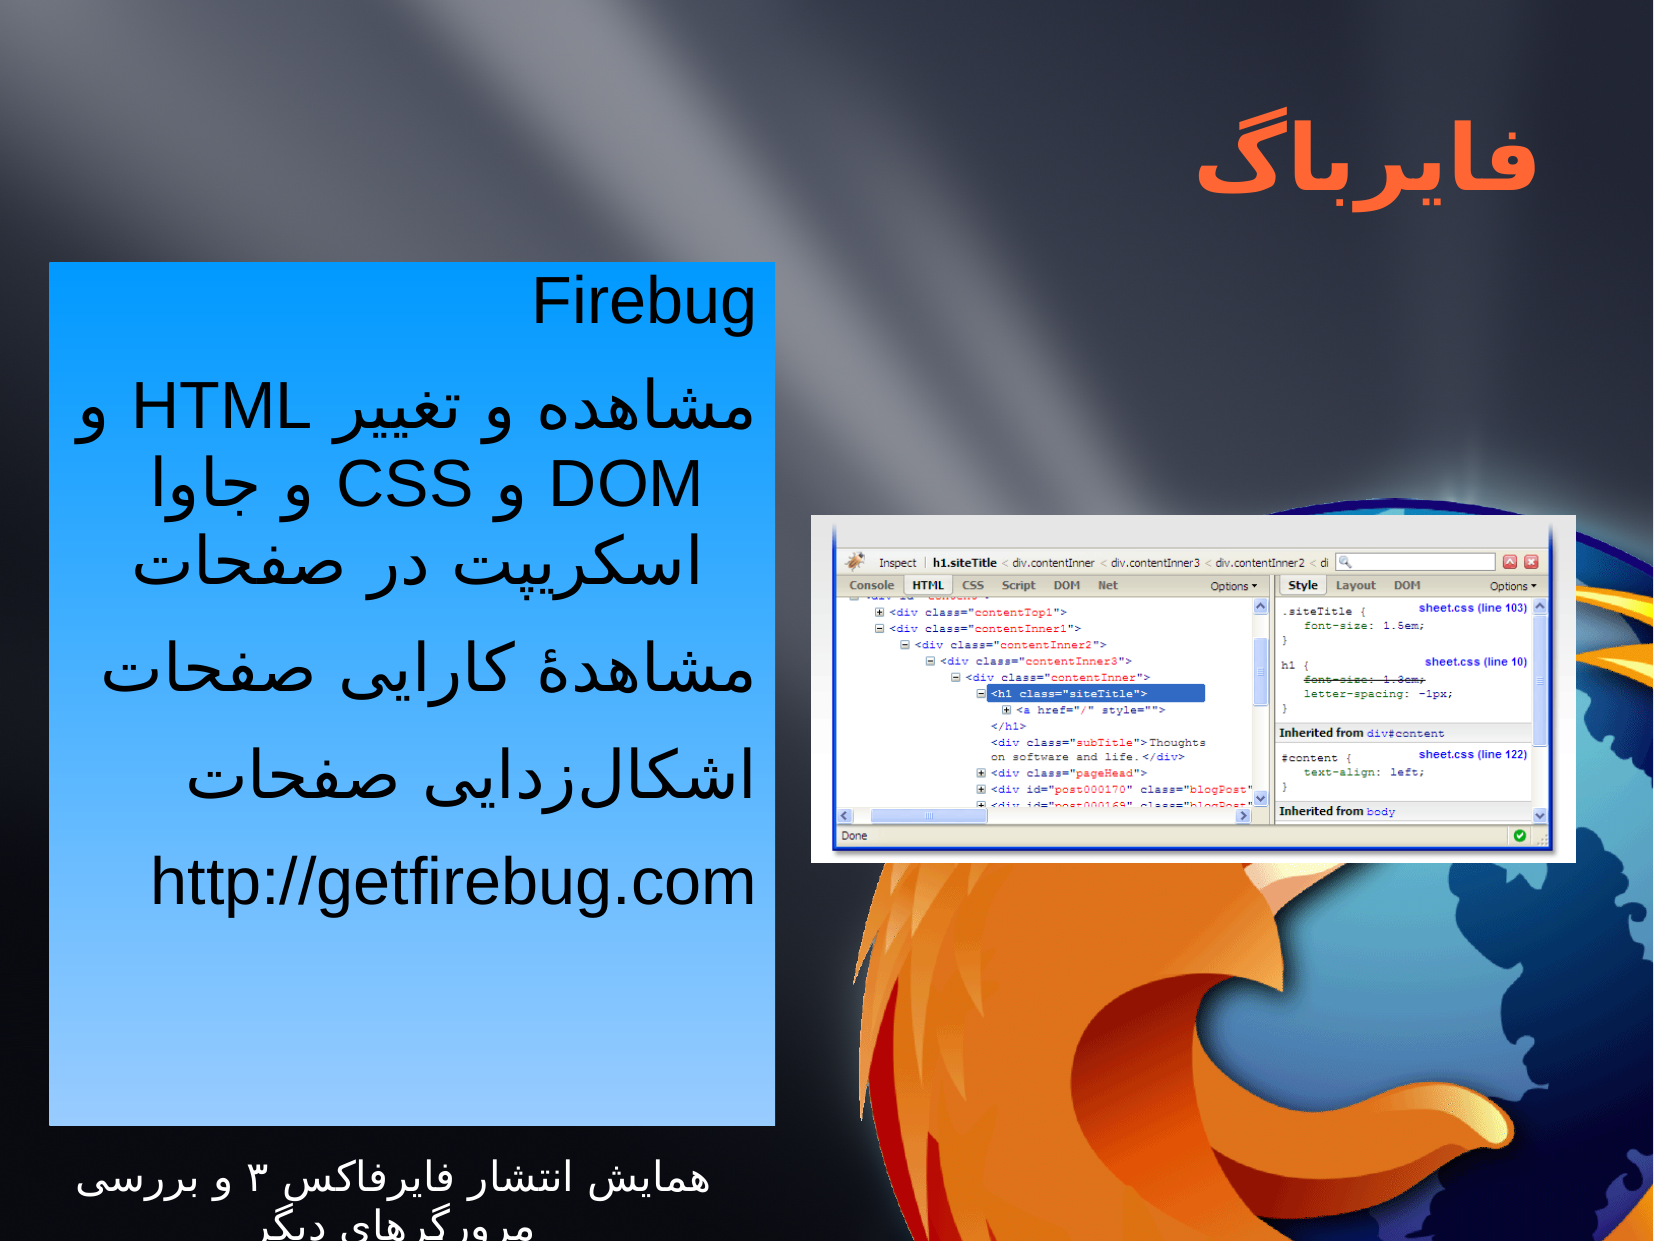

# فایرباگ
Firebug
مشاهده و تغییر HTML و DOM و CSS و جاوا اسکریپت در صفحات
مشاهدهٔ کارایی صفحات
اشکال‌زدایی صفحات
http://getfirebug.com